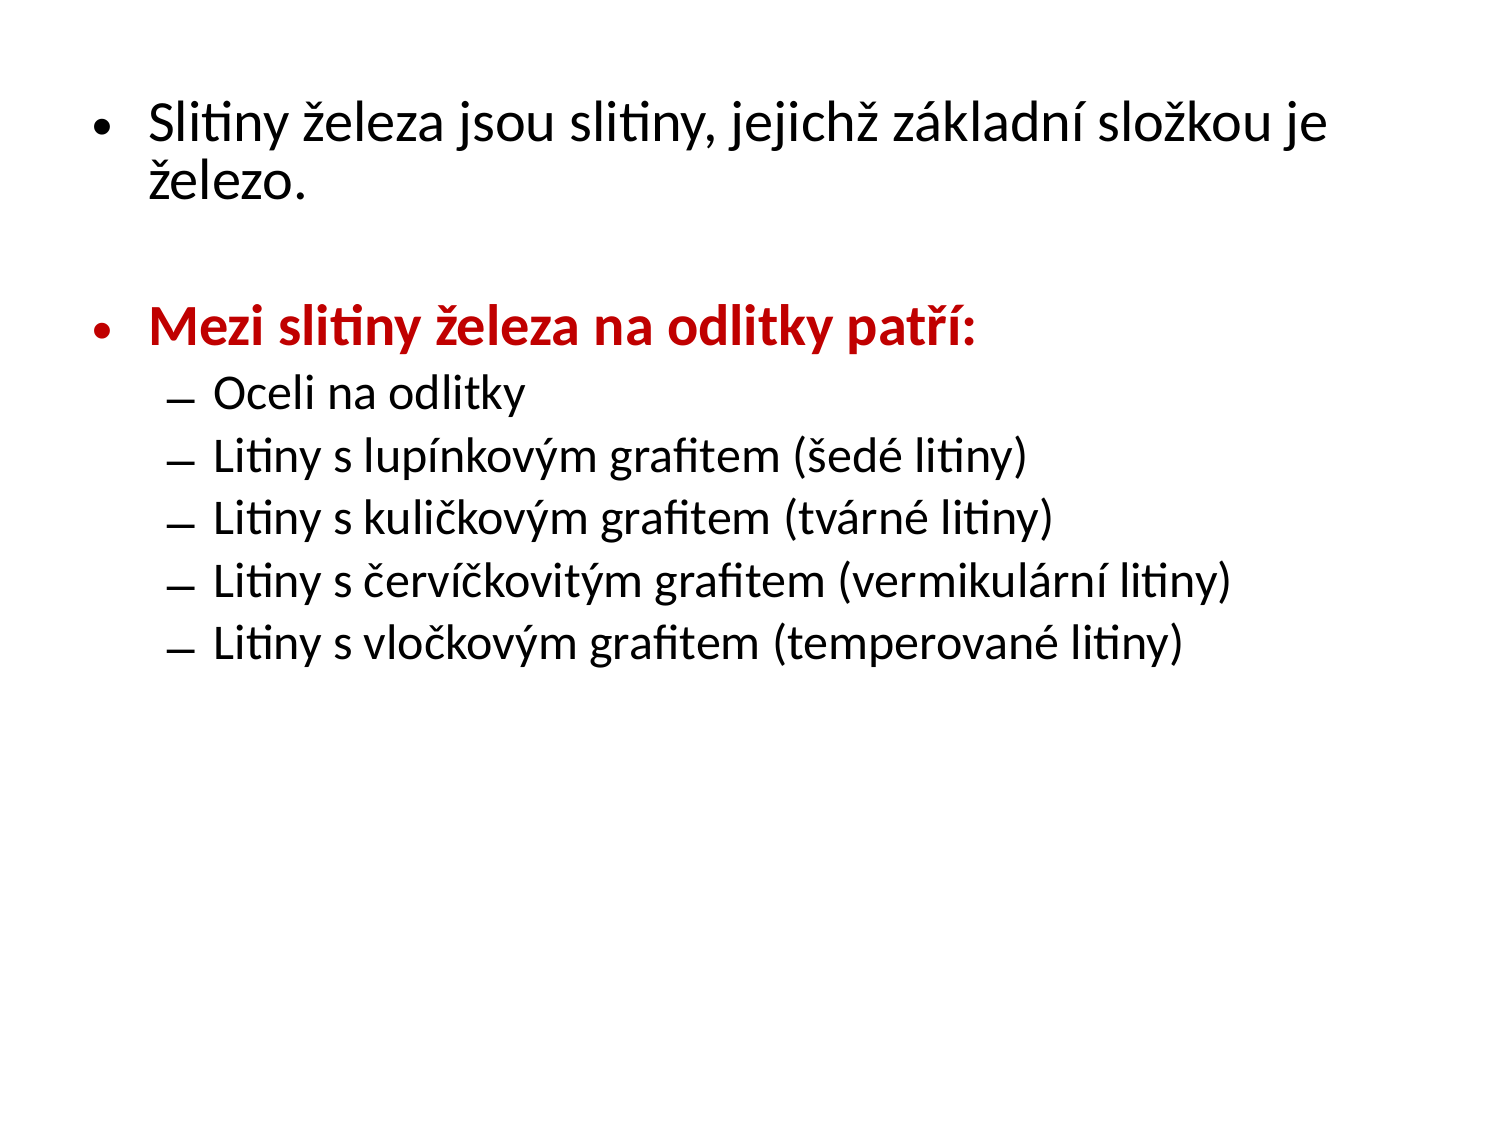

#
Slitiny železa jsou slitiny, jejichž základní složkou je železo.
Mezi slitiny železa na odlitky patří:
Oceli na odlitky
Litiny s lupínkovým grafitem (šedé litiny)
Litiny s kuličkovým grafitem (tvárné litiny)
Litiny s červíčkovitým grafitem (vermikulární litiny)
Litiny s vločkovým grafitem (temperované litiny)